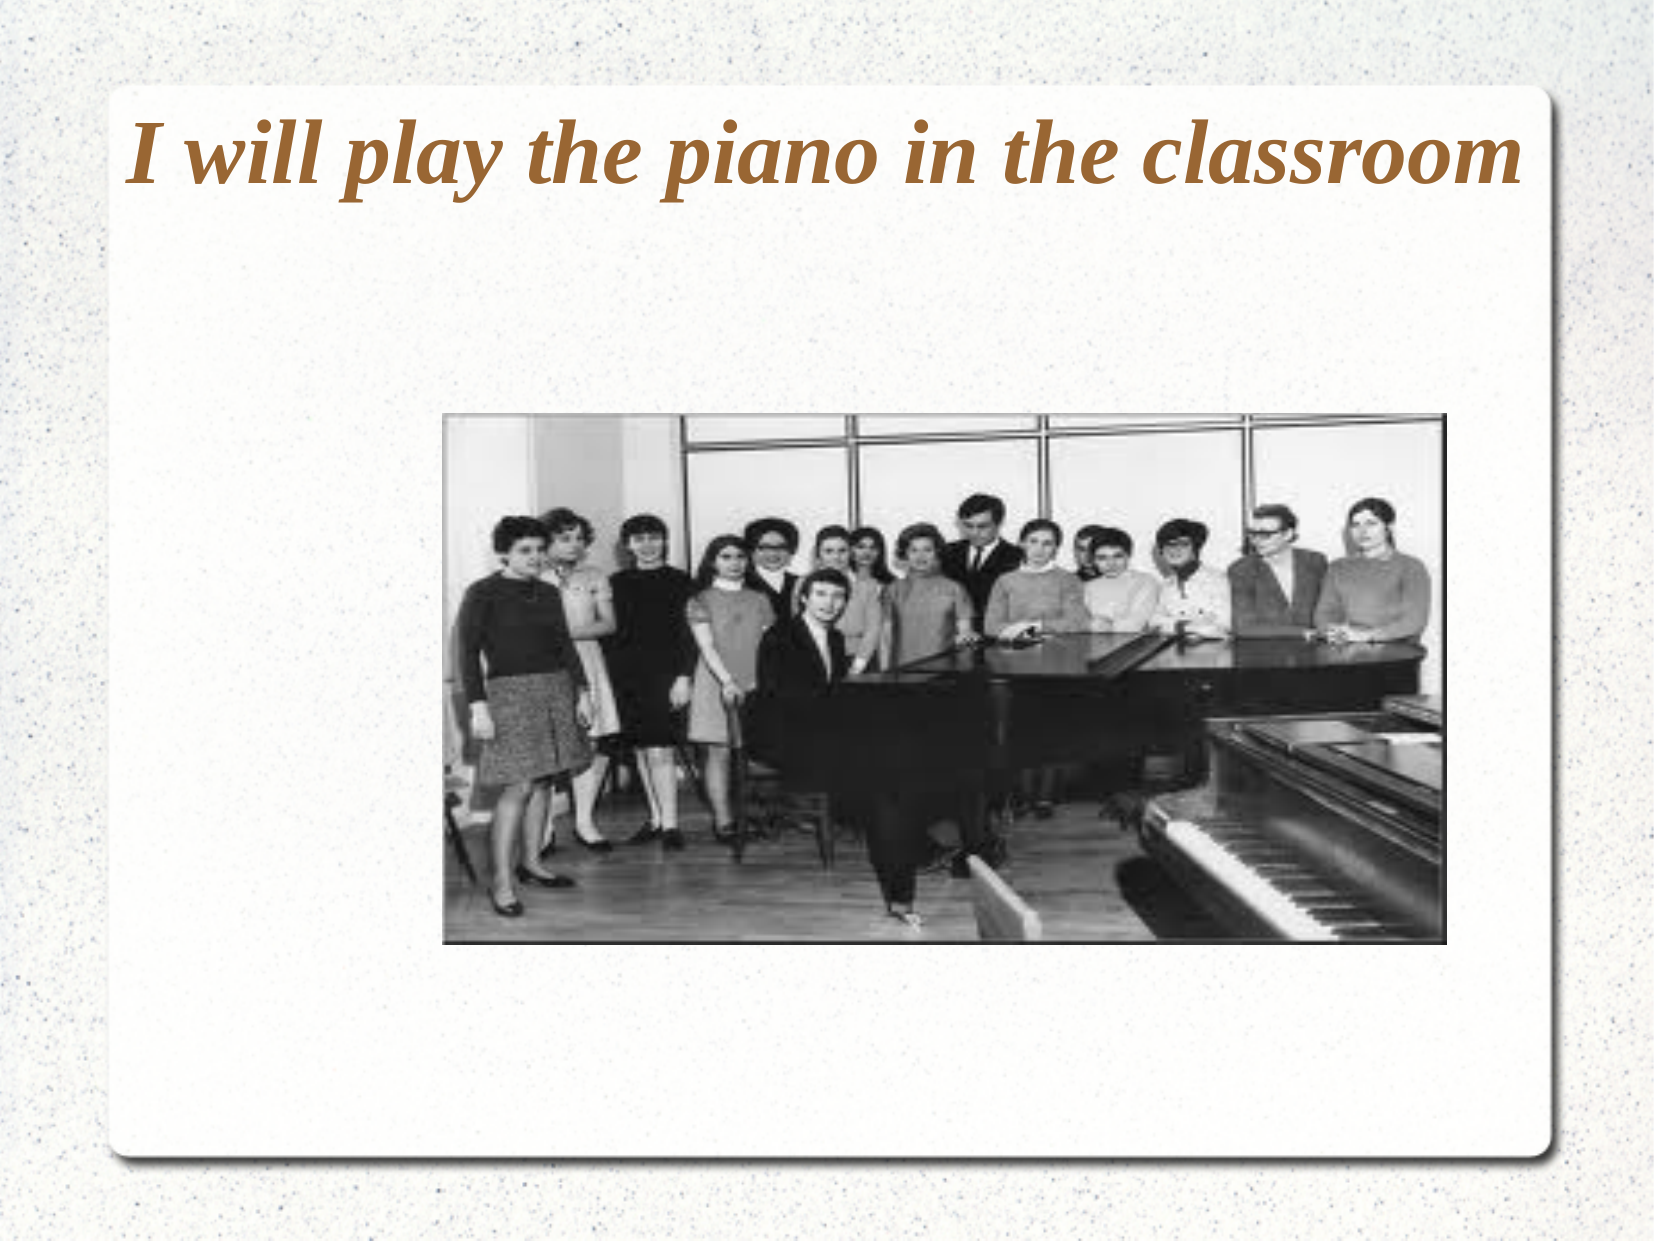

# I will play the piano in the classroom